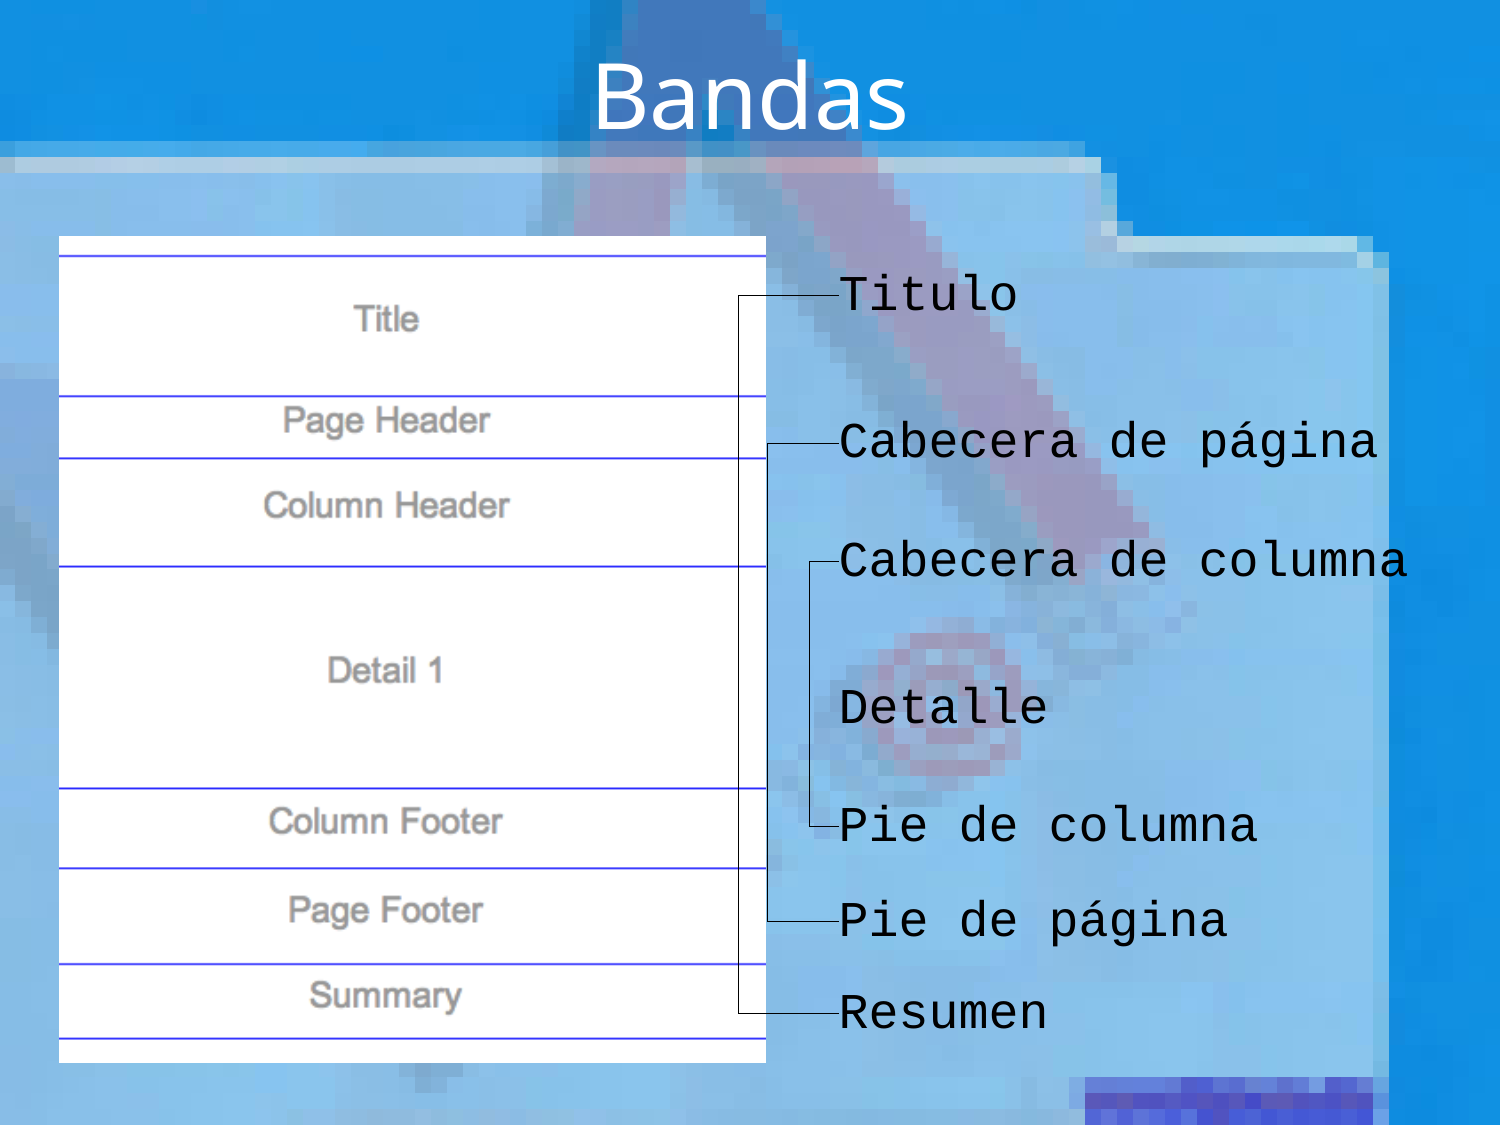

# Bandas
Titulo
Cabecera de página
Cabecera de columna
Detalle
Pie de columna
Pie de página
Resumen